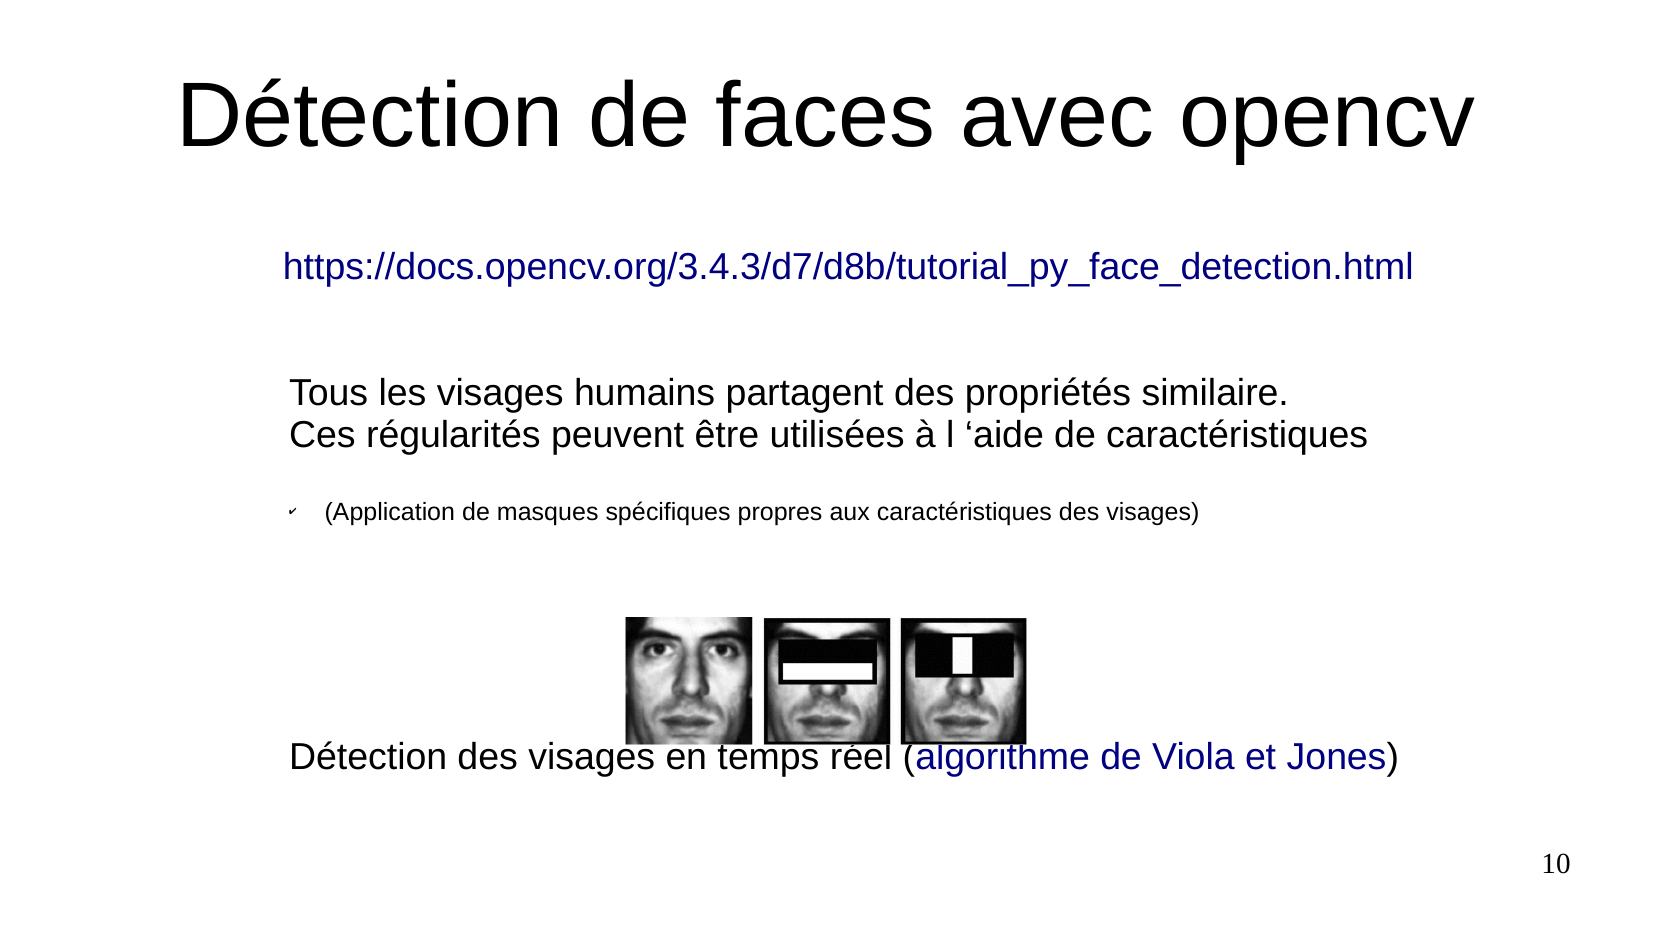

# Détection de faces avec opencv
https://docs.opencv.org/3.4.3/d7/d8b/tutorial_py_face_detection.html
Tous les visages humains partagent des propriétés similaire.
Ces régularités peuvent être utilisées à l ‘aide de caractéristiques
(Application de masques spécifiques propres aux caractéristiques des visages)
Détection des visages en temps réel (algorithme de Viola et Jones)
10